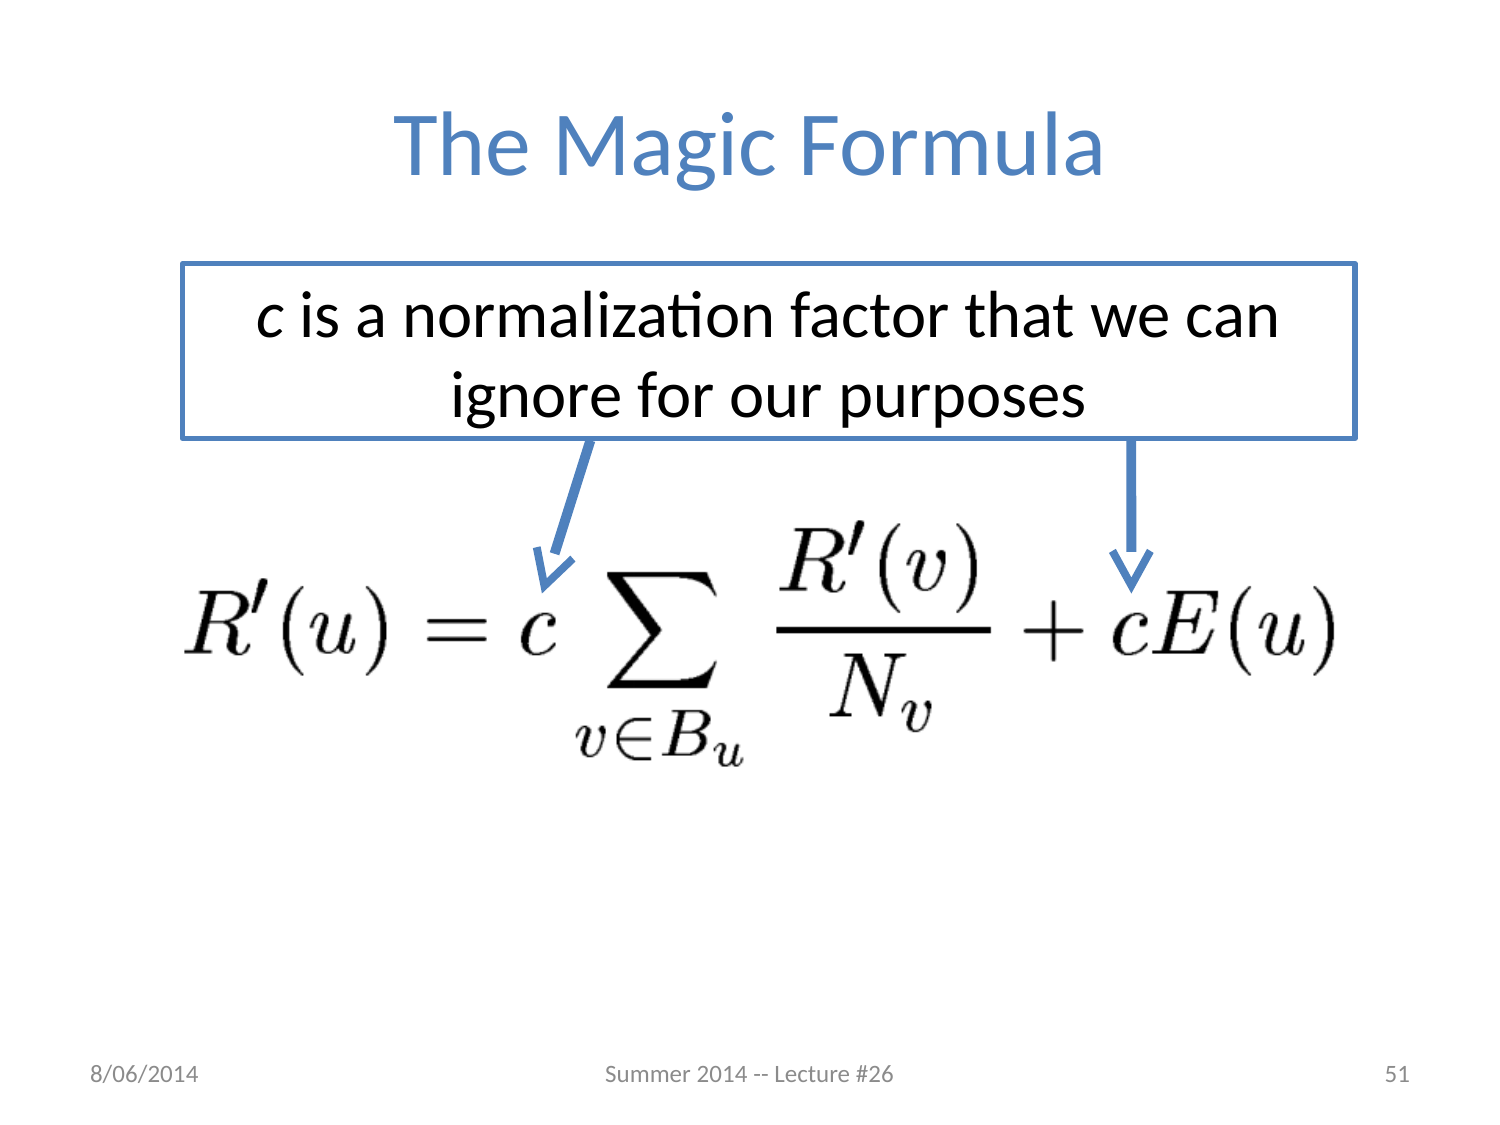

# The Magic Formula
c is a normalization factor that we can ignore for our purposes
8/06/2014
Summer 2014 -- Lecture #26